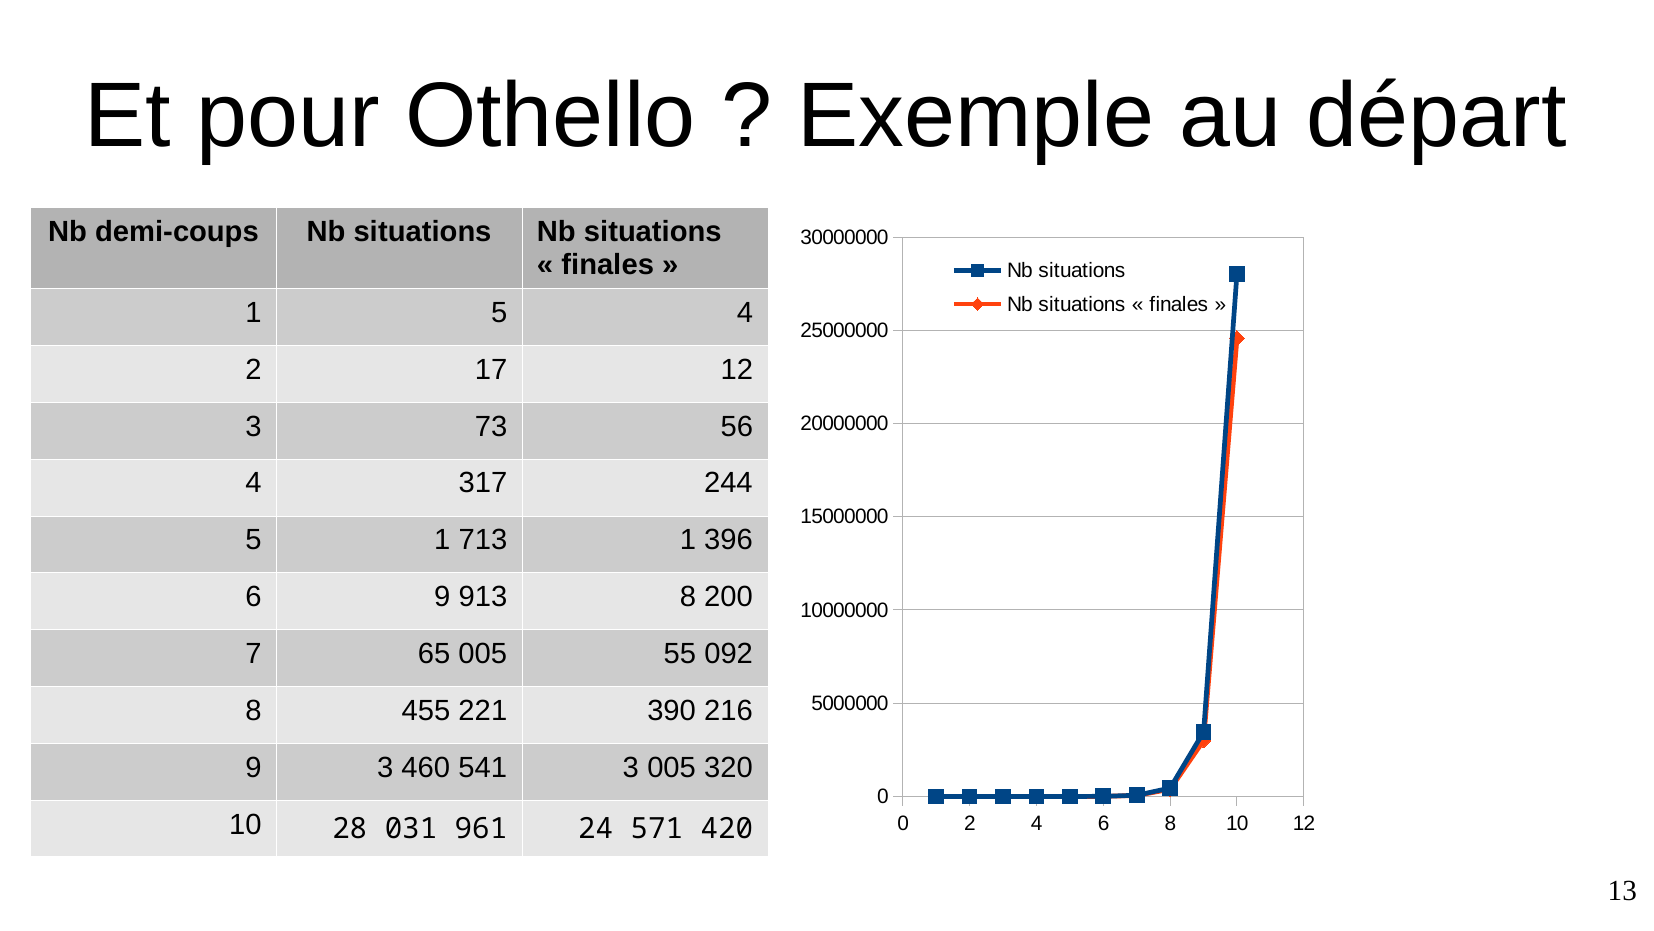

# Et pour Othello ? Exemple au départ
| Nb demi-coups | Nb situations | Nb situations « finales » |
| --- | --- | --- |
| 1 | 5 | 4 |
| 2 | 17 | 12 |
| 3 | 73 | 56 |
| 4 | 317 | 244 |
| 5 | 1 713 | 1 396 |
| 6 | 9 913 | 8 200 |
| 7 | 65 005 | 55 092 |
| 8 | 455 221 | 390 216 |
| 9 | 3 460 541 | 3 005 320 |
| 10 | 28 031 961 | 24 571 420 |
### Chart
| Category | Nb situations | Nb situations « finales » |
|---|---|---|13